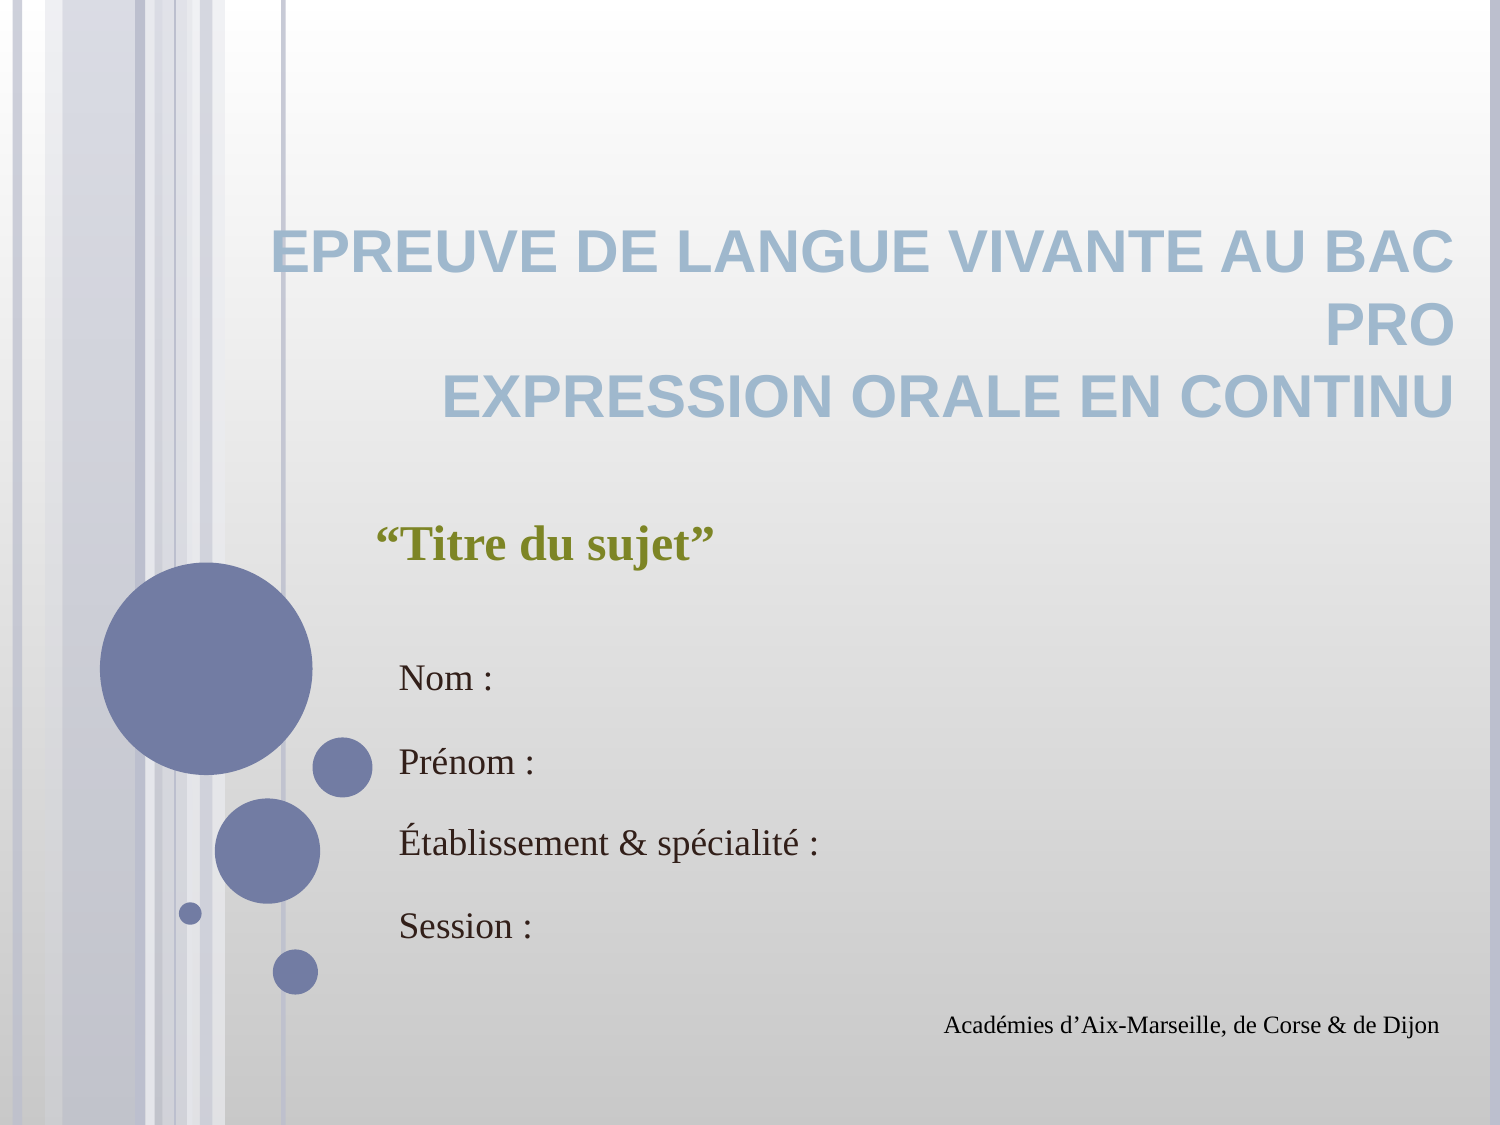

# EPREUVE DE LANGUE VIVANTE AU BAC PRO EXPRESSION ORALE EN CONTINU
“Titre du sujet”
Nom :
Prénom :
Établissement & spécialité :
Session :
Académies d’Aix-Marseille, de Corse & de Dijon